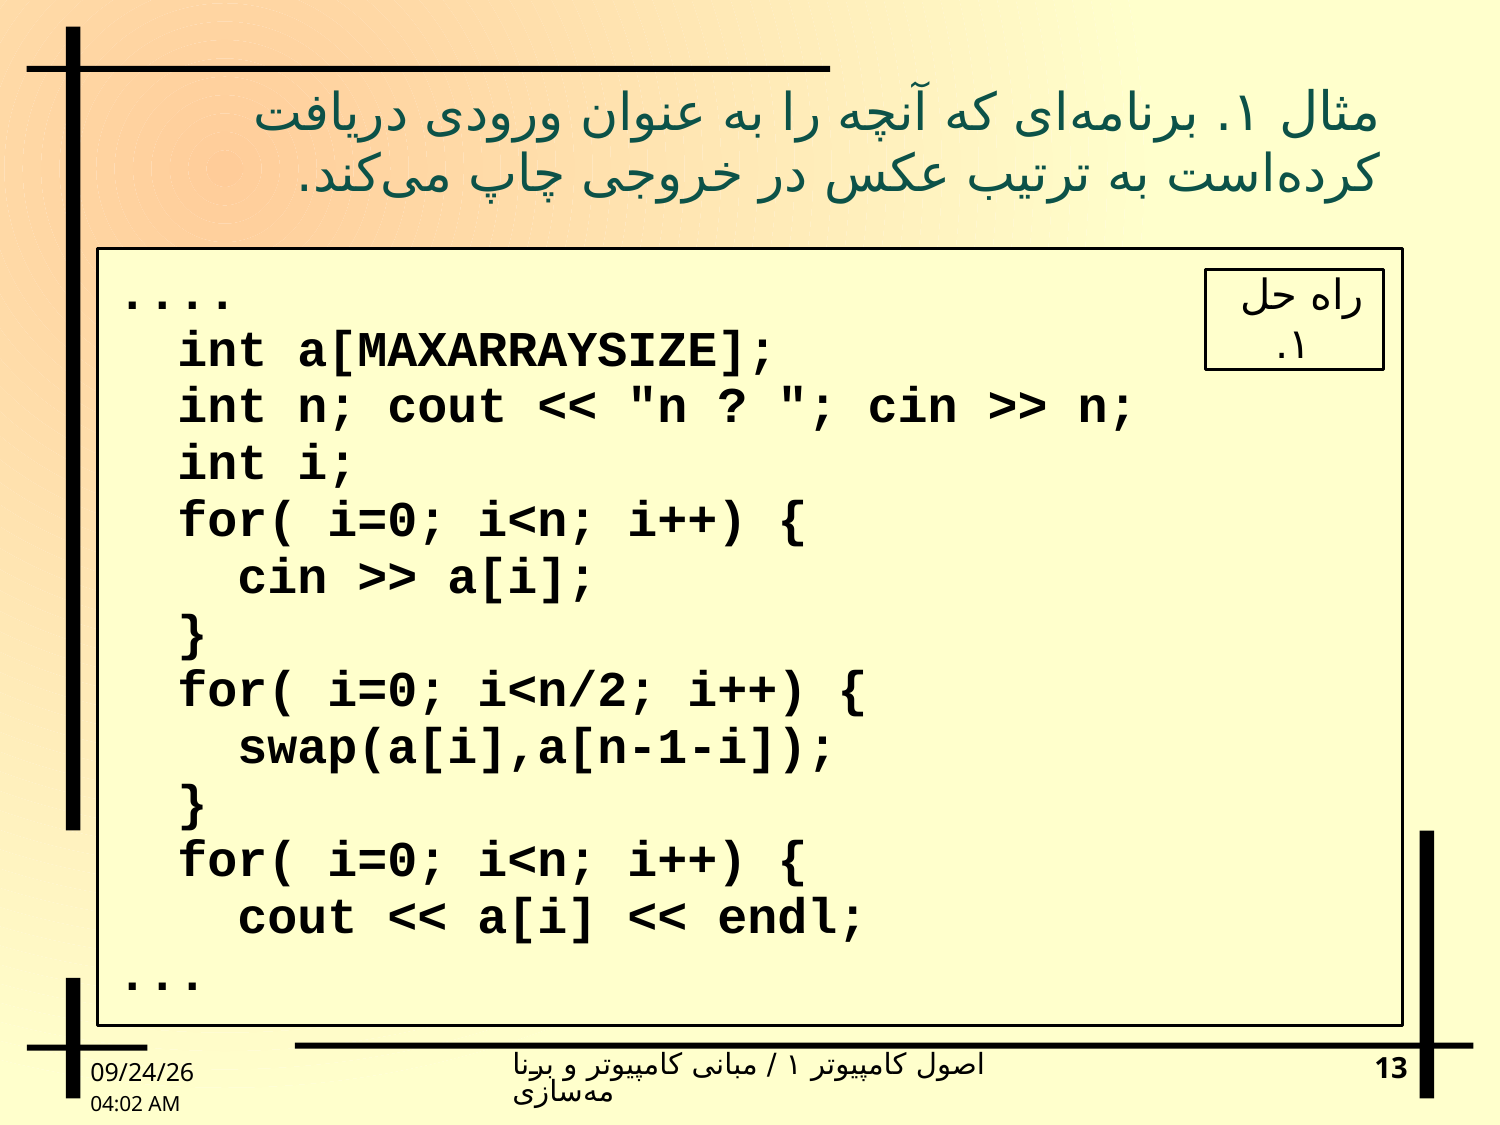

مثال ۱. برنامه‌ای که آنچه را به عنوان ورودی دریافت کرده‌است به ترتیب عکس در خروجی چاپ می‌کند.
# ....
 int a[MAXARRAYSIZE];
 int n; cout << "n ? "; cin >> n;
 int i;
 for( i=0; i<n; i++) {
 cin >> a[i];
 }
 for( i=0; i<n/2; i++) {
 swap(a[i],a[n-1-i]);
 }
 for( i=0; i<n; i++) {
 cout << a[i] << endl;
...
راه حل ۱.
اصول کامپیوتر ۱ / مبانی کامپیوتر و برنامه‌سازی
13